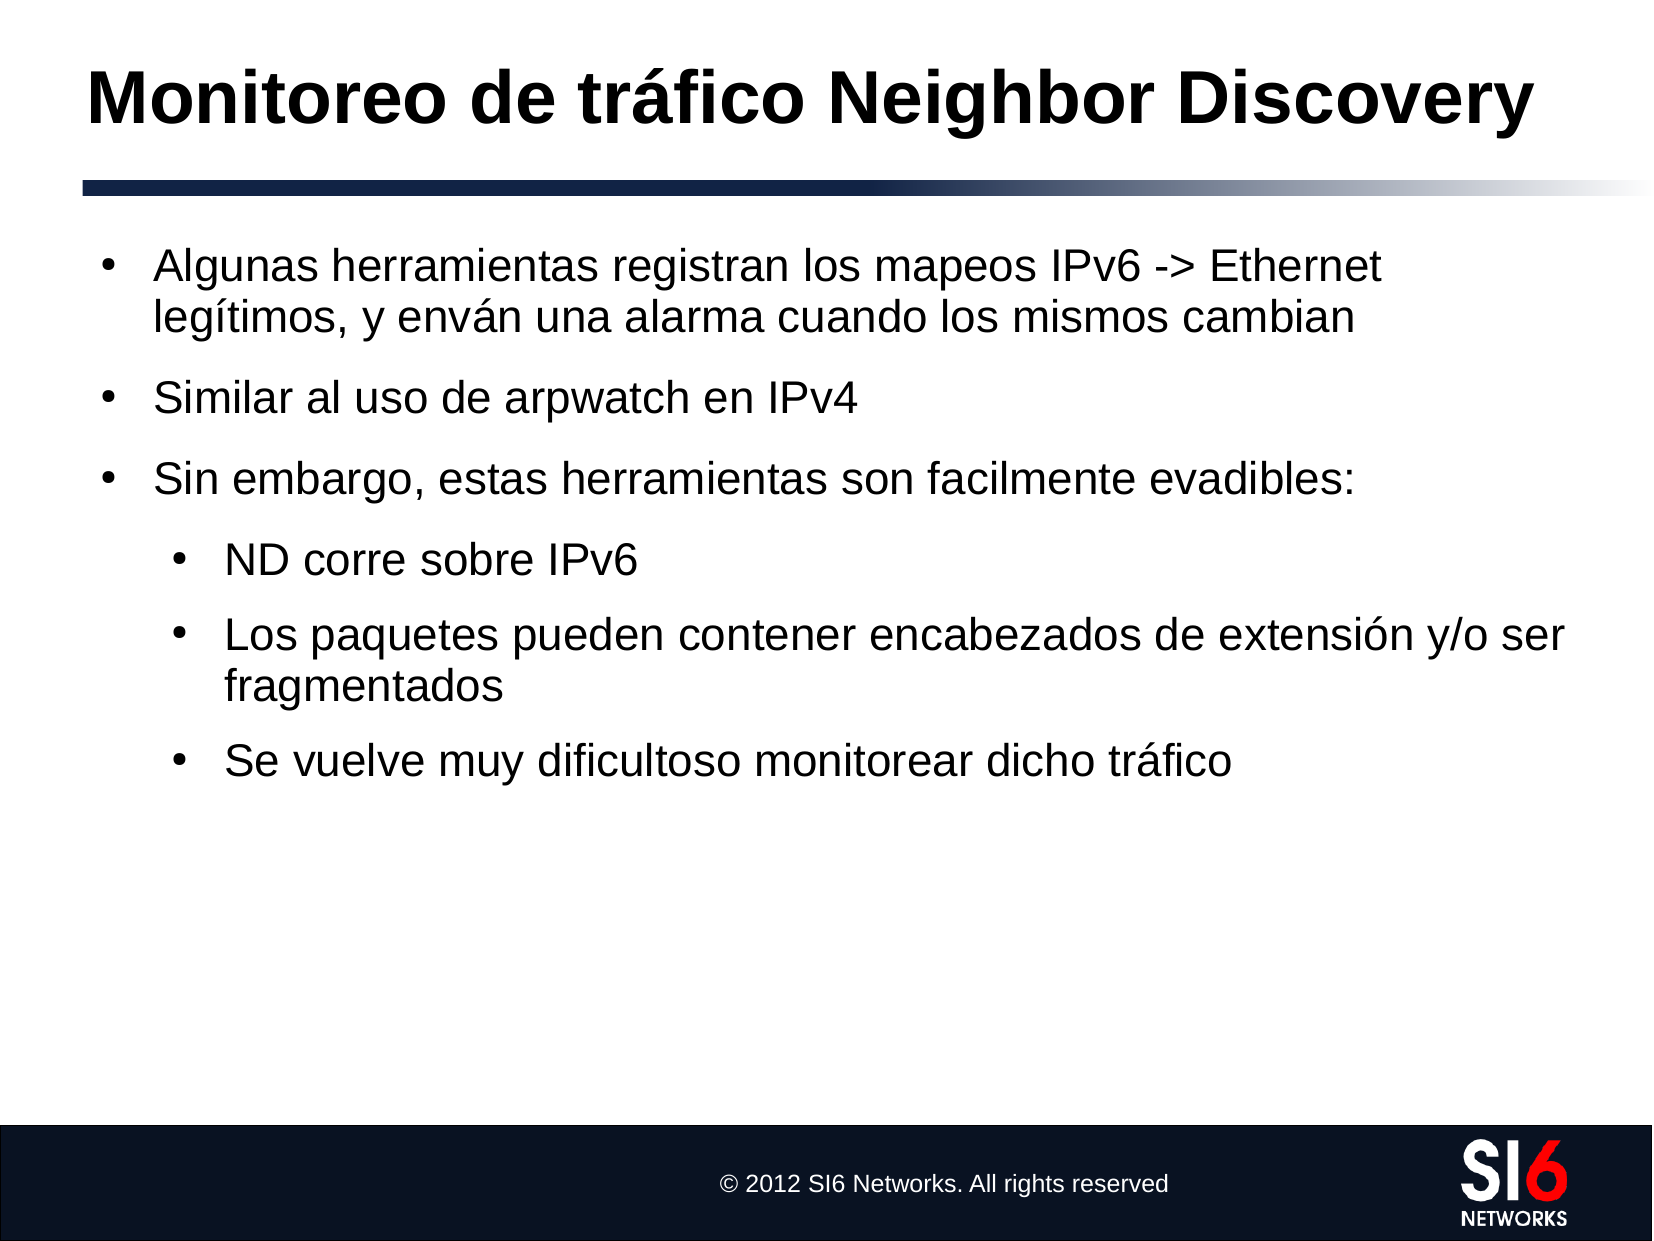

# Monitoreo de tráfico Neighbor Discovery
Algunas herramientas registran los mapeos IPv6 -> Ethernet legítimos, y enván una alarma cuando los mismos cambian
Similar al uso de arpwatch en IPv4
Sin embargo, estas herramientas son facilmente evadibles:
ND corre sobre IPv6
Los paquetes pueden contener encabezados de extensión y/o ser fragmentados
Se vuelve muy dificultoso monitorear dicho tráfico